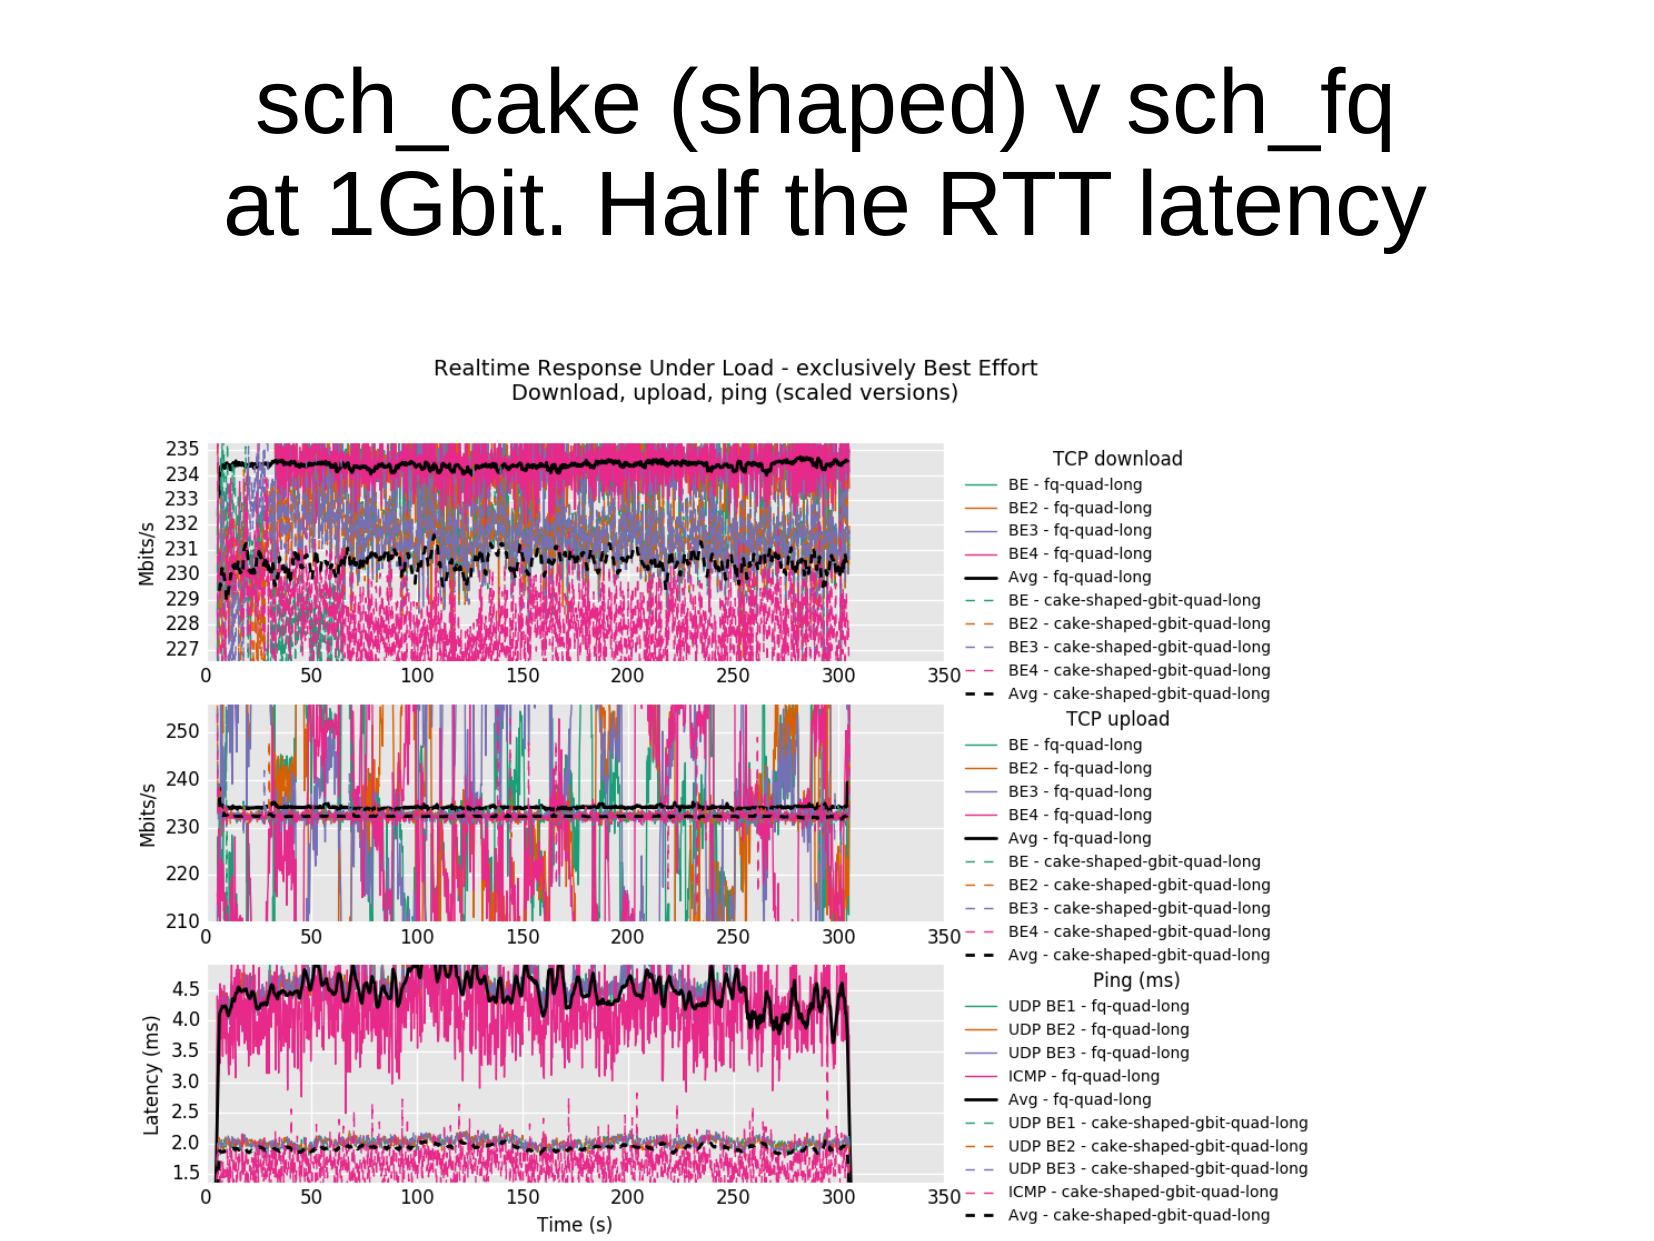

# sch_cake (shaped) v sch_fq at 1Gbit. Half the RTT latency